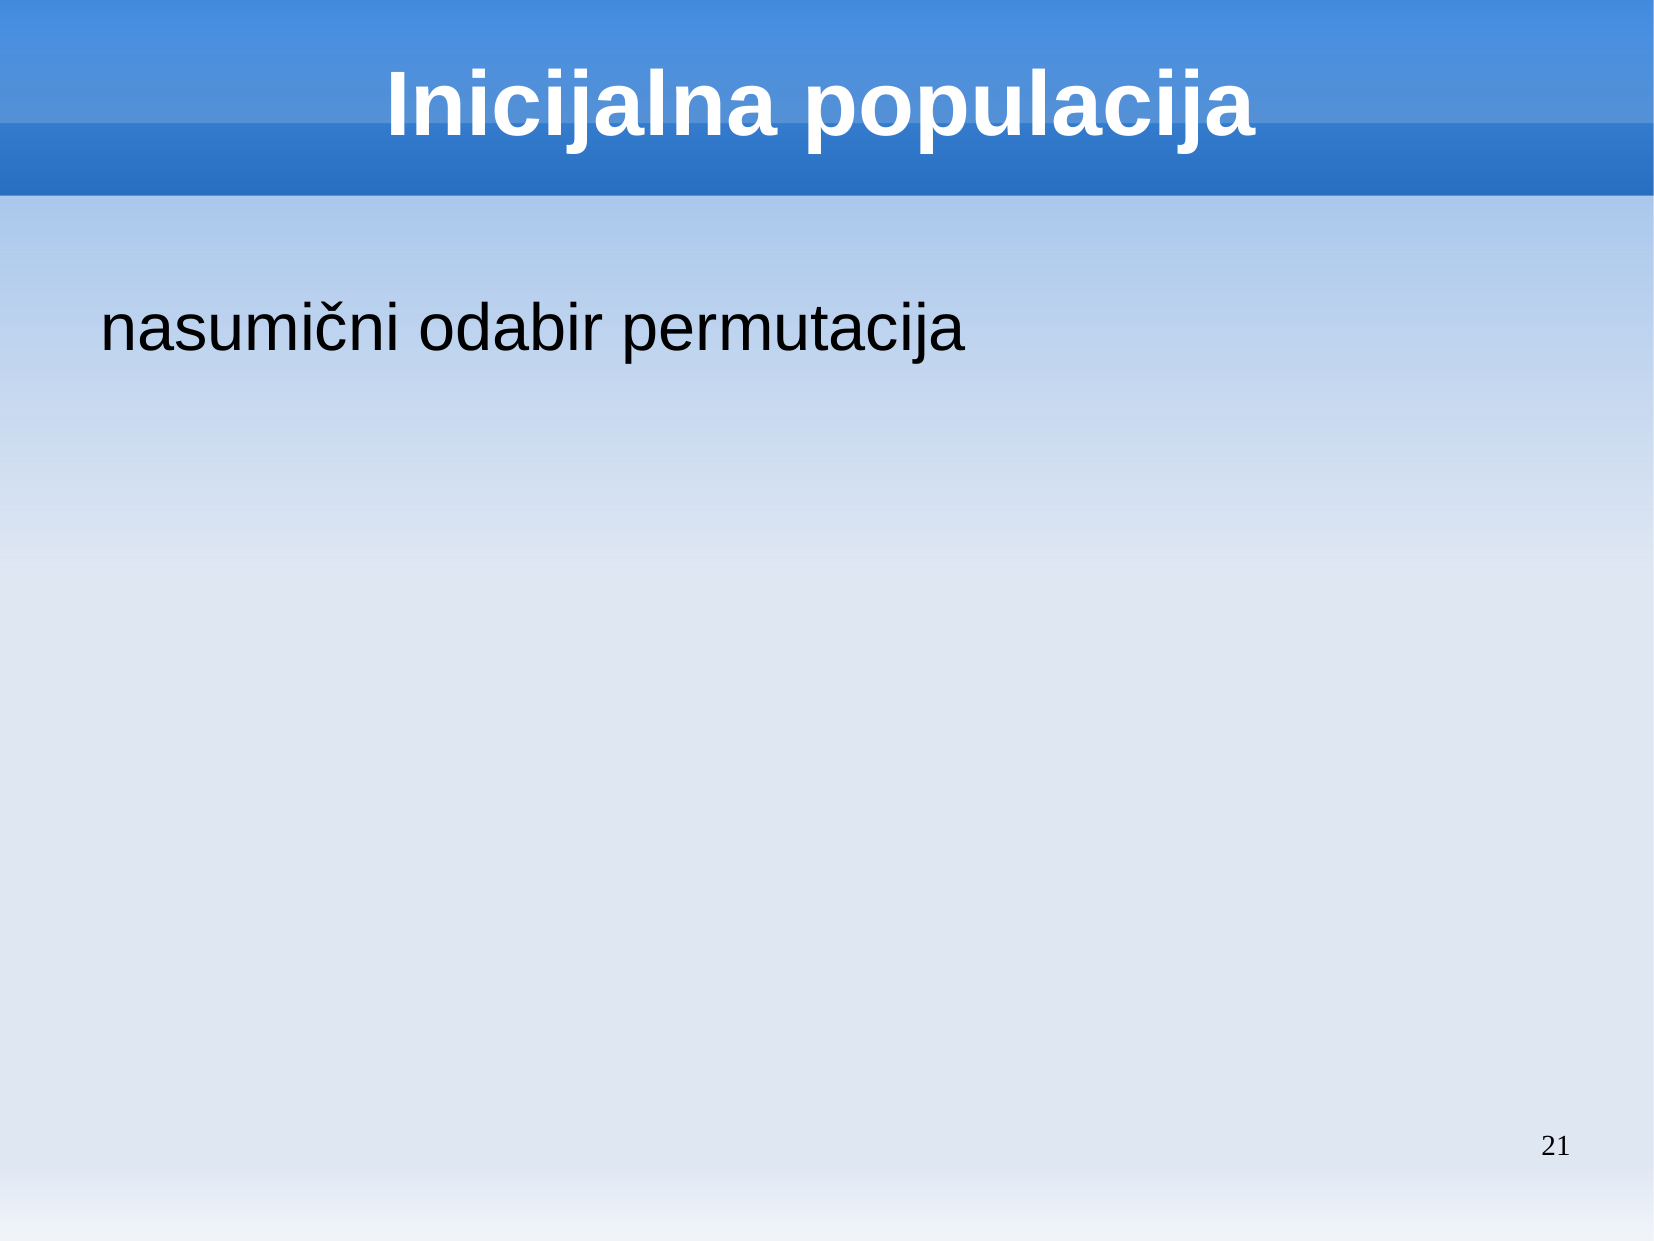

# Inicijalna populacija
nasumični odabir permutacija
21